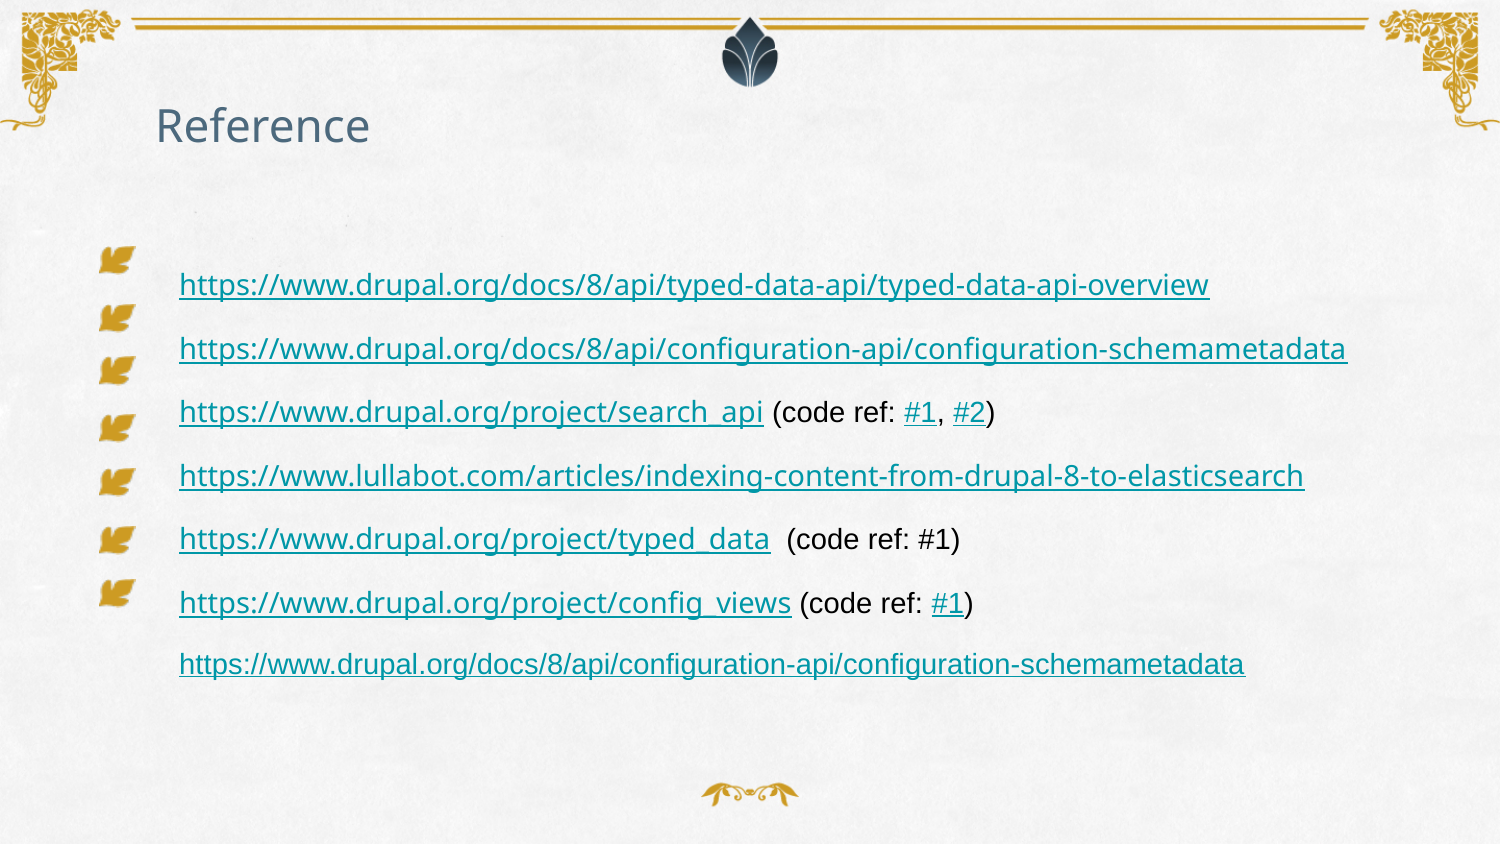

Reference
https://www.drupal.org/docs/8/api/typed-data-api/typed-data-api-overview
https://www.drupal.org/docs/8/api/configuration-api/configuration-schemametadata
https://www.drupal.org/project/search_api (code ref: #1, #2) https://www.lullabot.com/articles/indexing-content-from-drupal-8-to-elasticsearch
https://www.drupal.org/project/typed_data (code ref: #1) https://www.drupal.org/project/config_views (code ref: #1)
https://www.drupal.org/docs/8/api/configuration-api/configuration-schemametadata